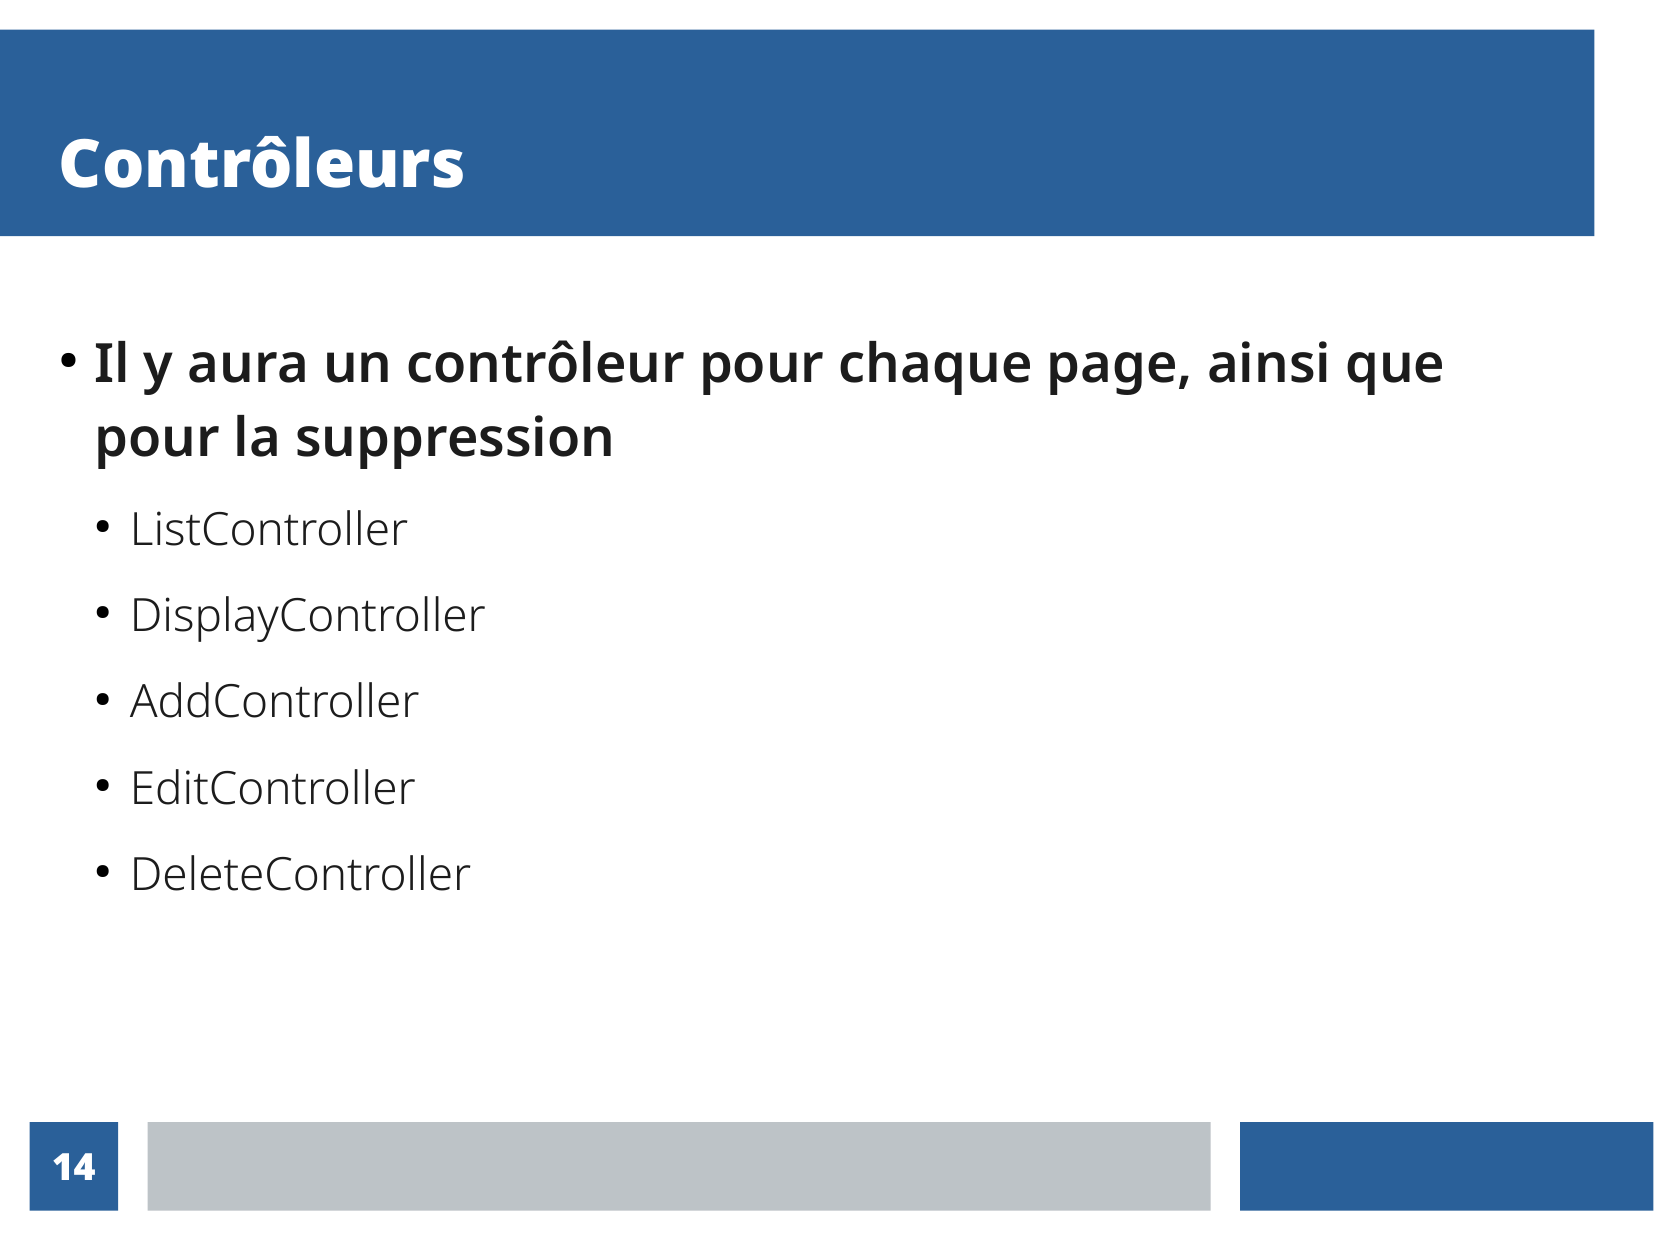

# Contrôleurs
Il y aura un contrôleur pour chaque page, ainsi que pour la suppression
ListController
DisplayController
AddController
EditController
DeleteController
14